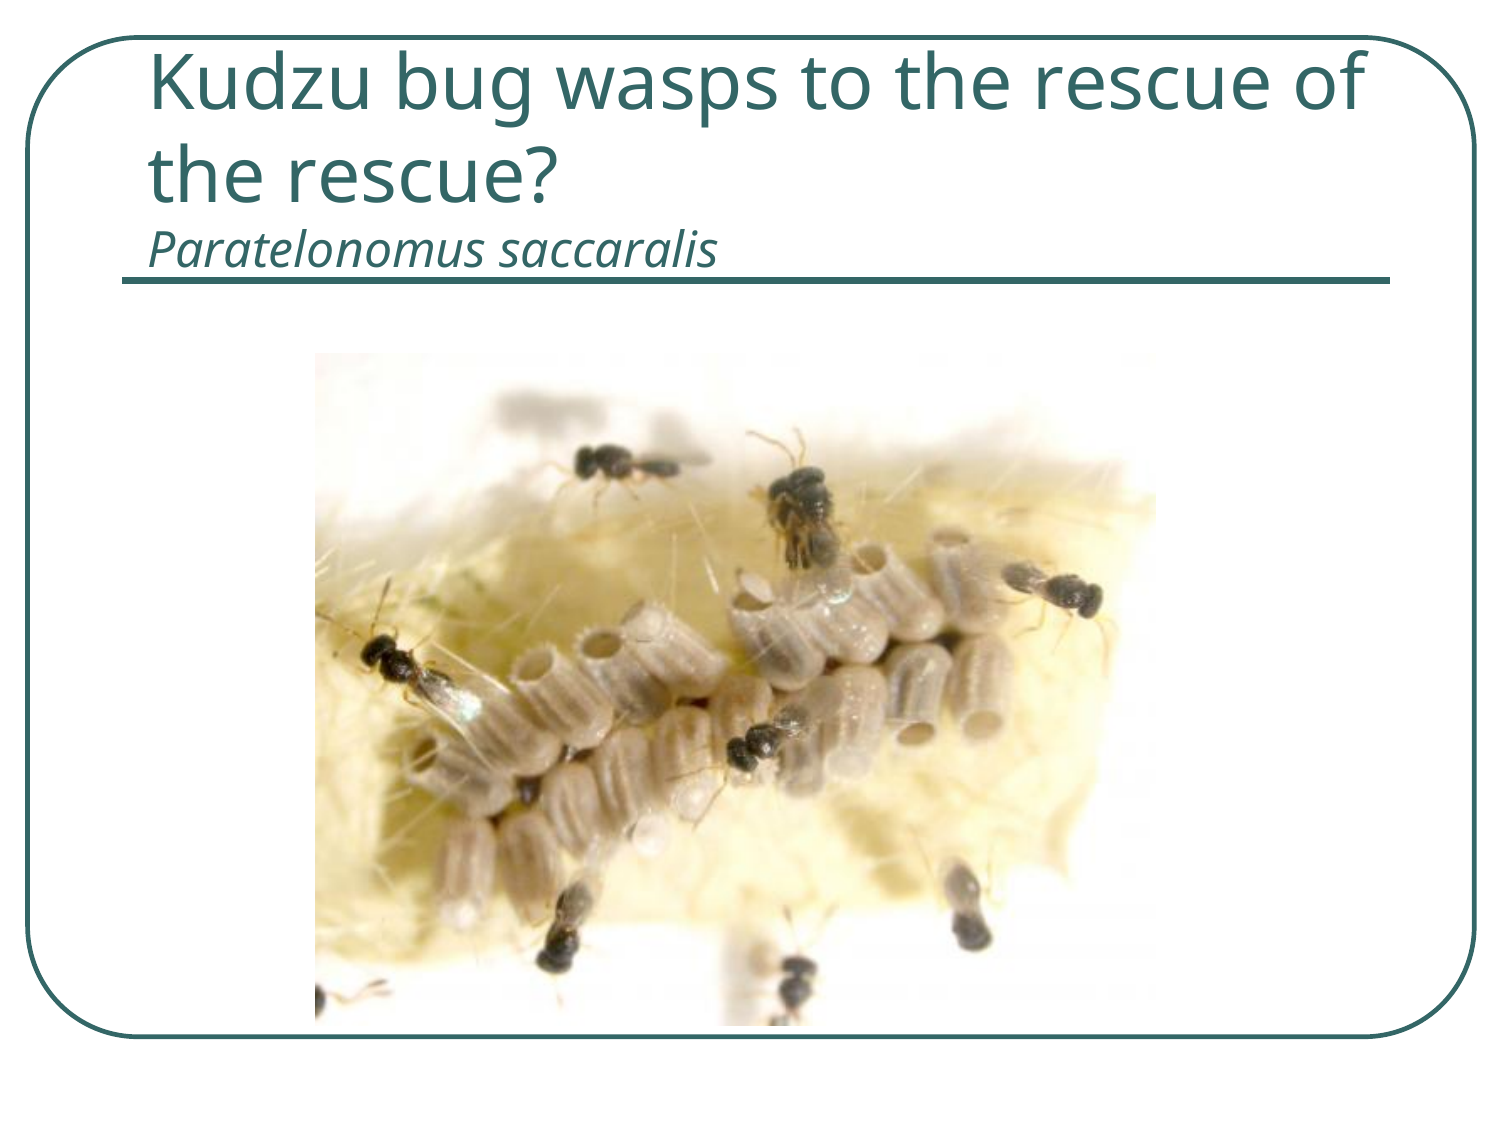

# Kudzu bug wasps to the rescue of the rescue? Paratelonomus saccaralis